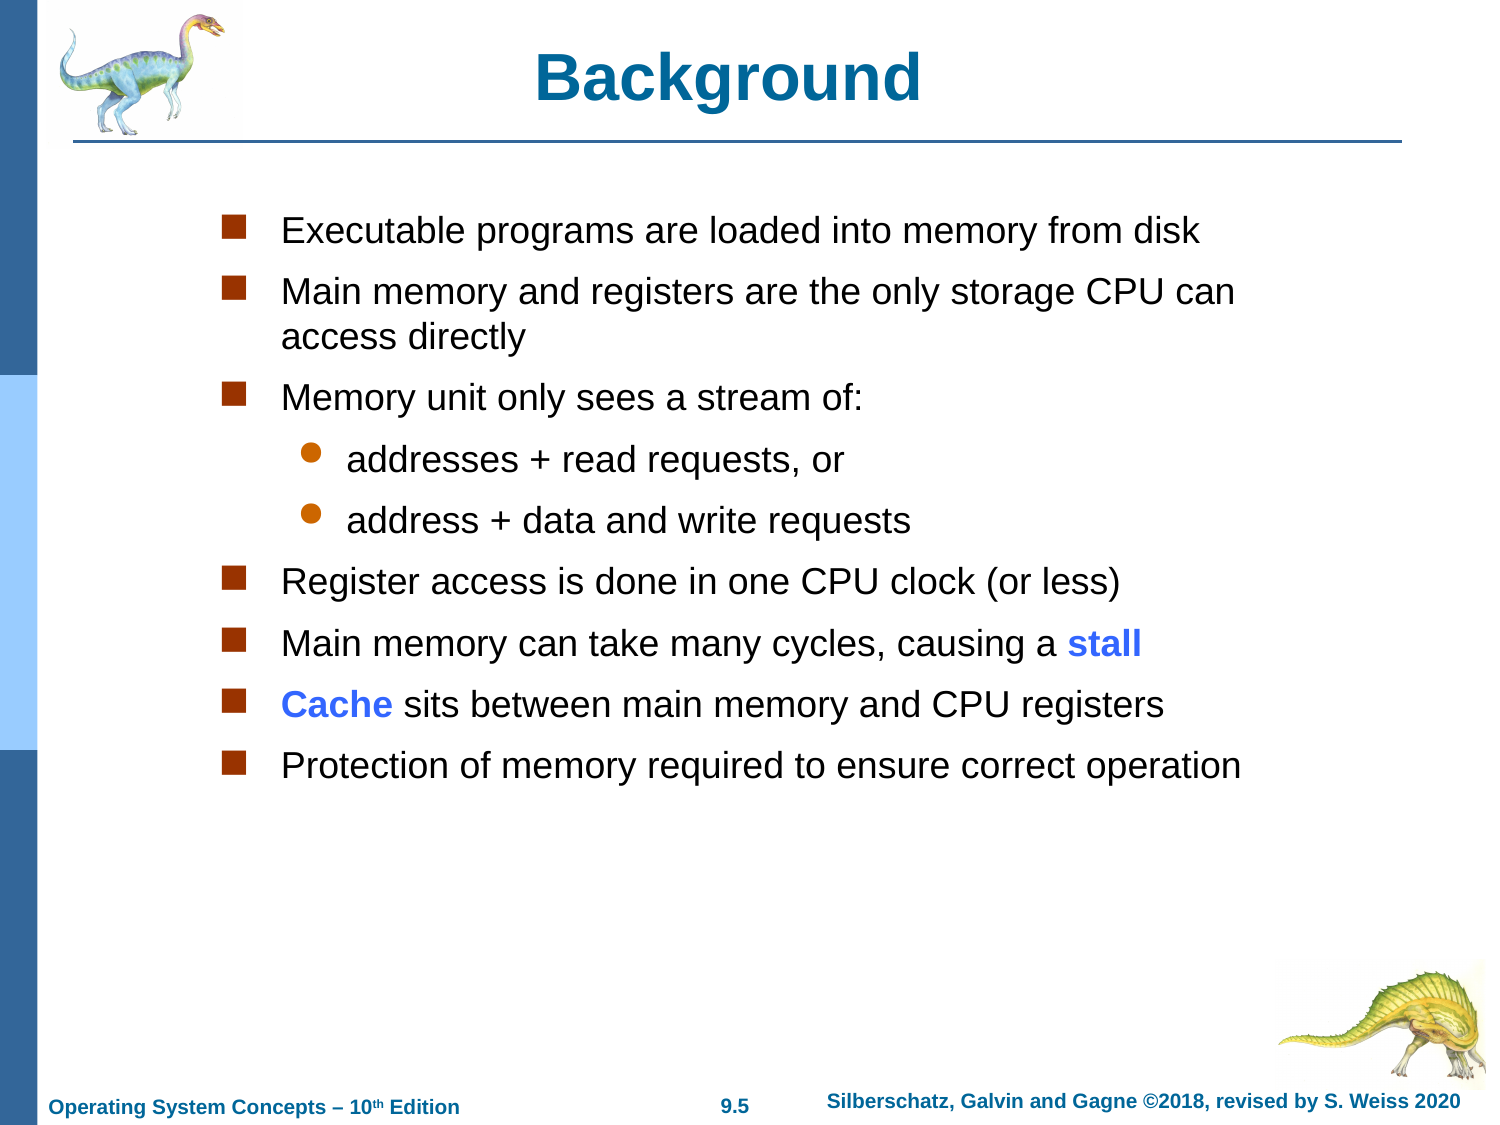

# Background
Executable programs are loaded into memory from disk
Main memory and registers are the only storage CPU can access directly
Memory unit only sees a stream of:
addresses + read requests, or
address + data and write requests
Register access is done in one CPU clock (or less)
Main memory can take many cycles, causing a stall
Cache sits between main memory and CPU registers
Protection of memory required to ensure correct operation